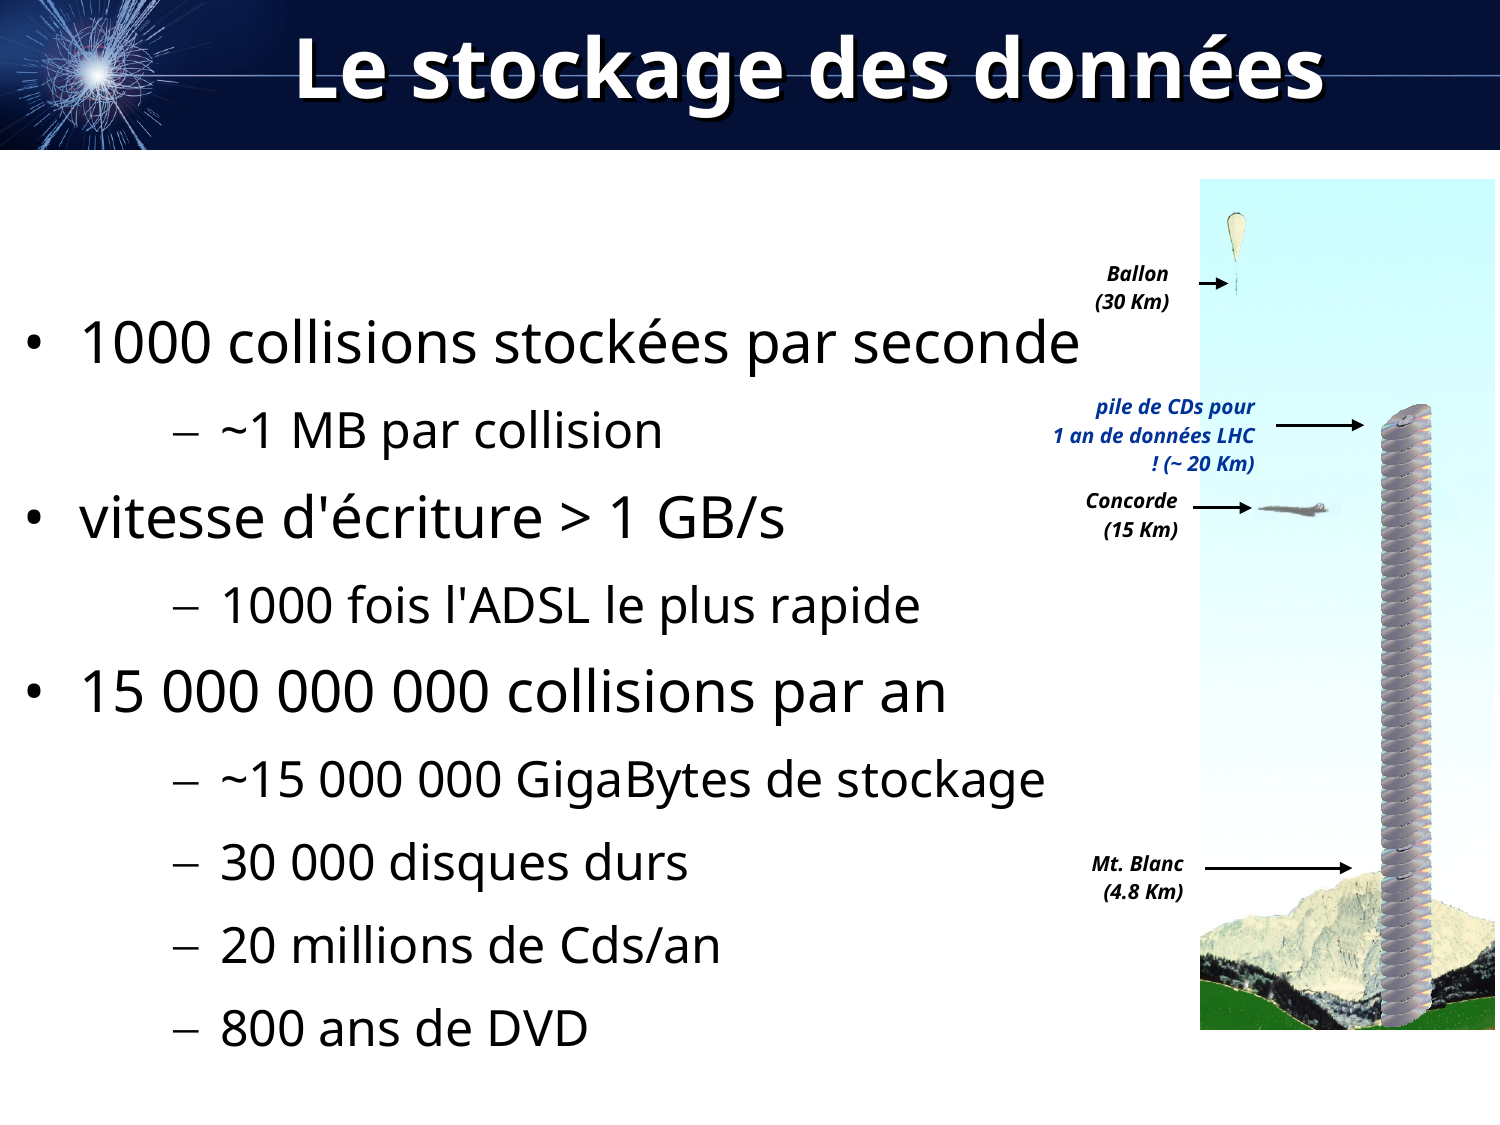

Le stockage des données
Ballon
(30 Km)
pile de CDs pour
1 an de données LHC ! (~ 20 Km)
Concorde
(15 Km)
Mt. Blanc
(4.8 Km)
# 1000 collisions stockées par seconde
~1 MB par collision
vitesse d'écriture > 1 GB/s
1000 fois l'ADSL le plus rapide
15 000 000 000 collisions par an
~15 000 000 GigaBytes de stockage
30 000 disques durs
20 millions de Cds/an
800 ans de DVD
31